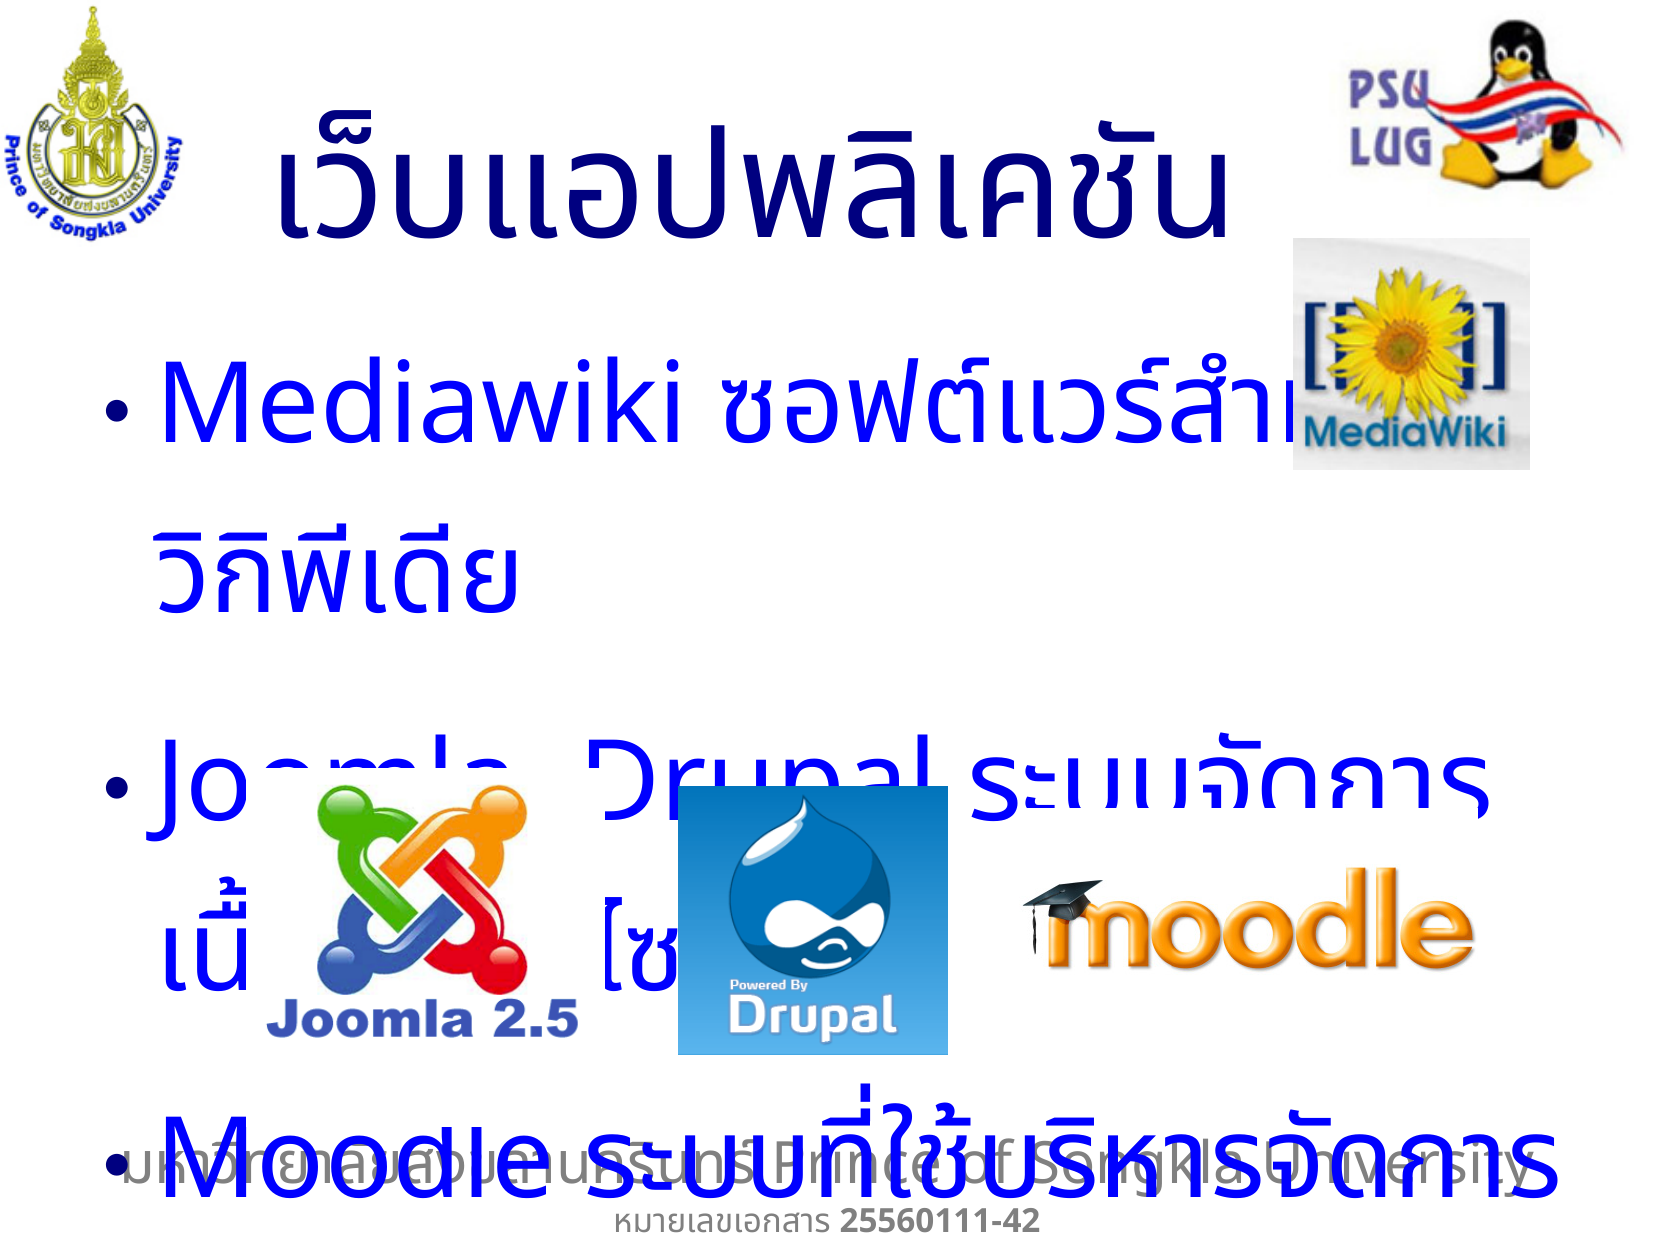

# เว็บแอปพลิเคชัน
Mediawiki ซอฟต์แวร์สำหรับวิกิพีเดีย
Joomla, Drupal ระบบจัดการเนื้อหาเว็บไซต์
Moodle ระบบที่ใช้บริหารจัดการการเรียนรู้